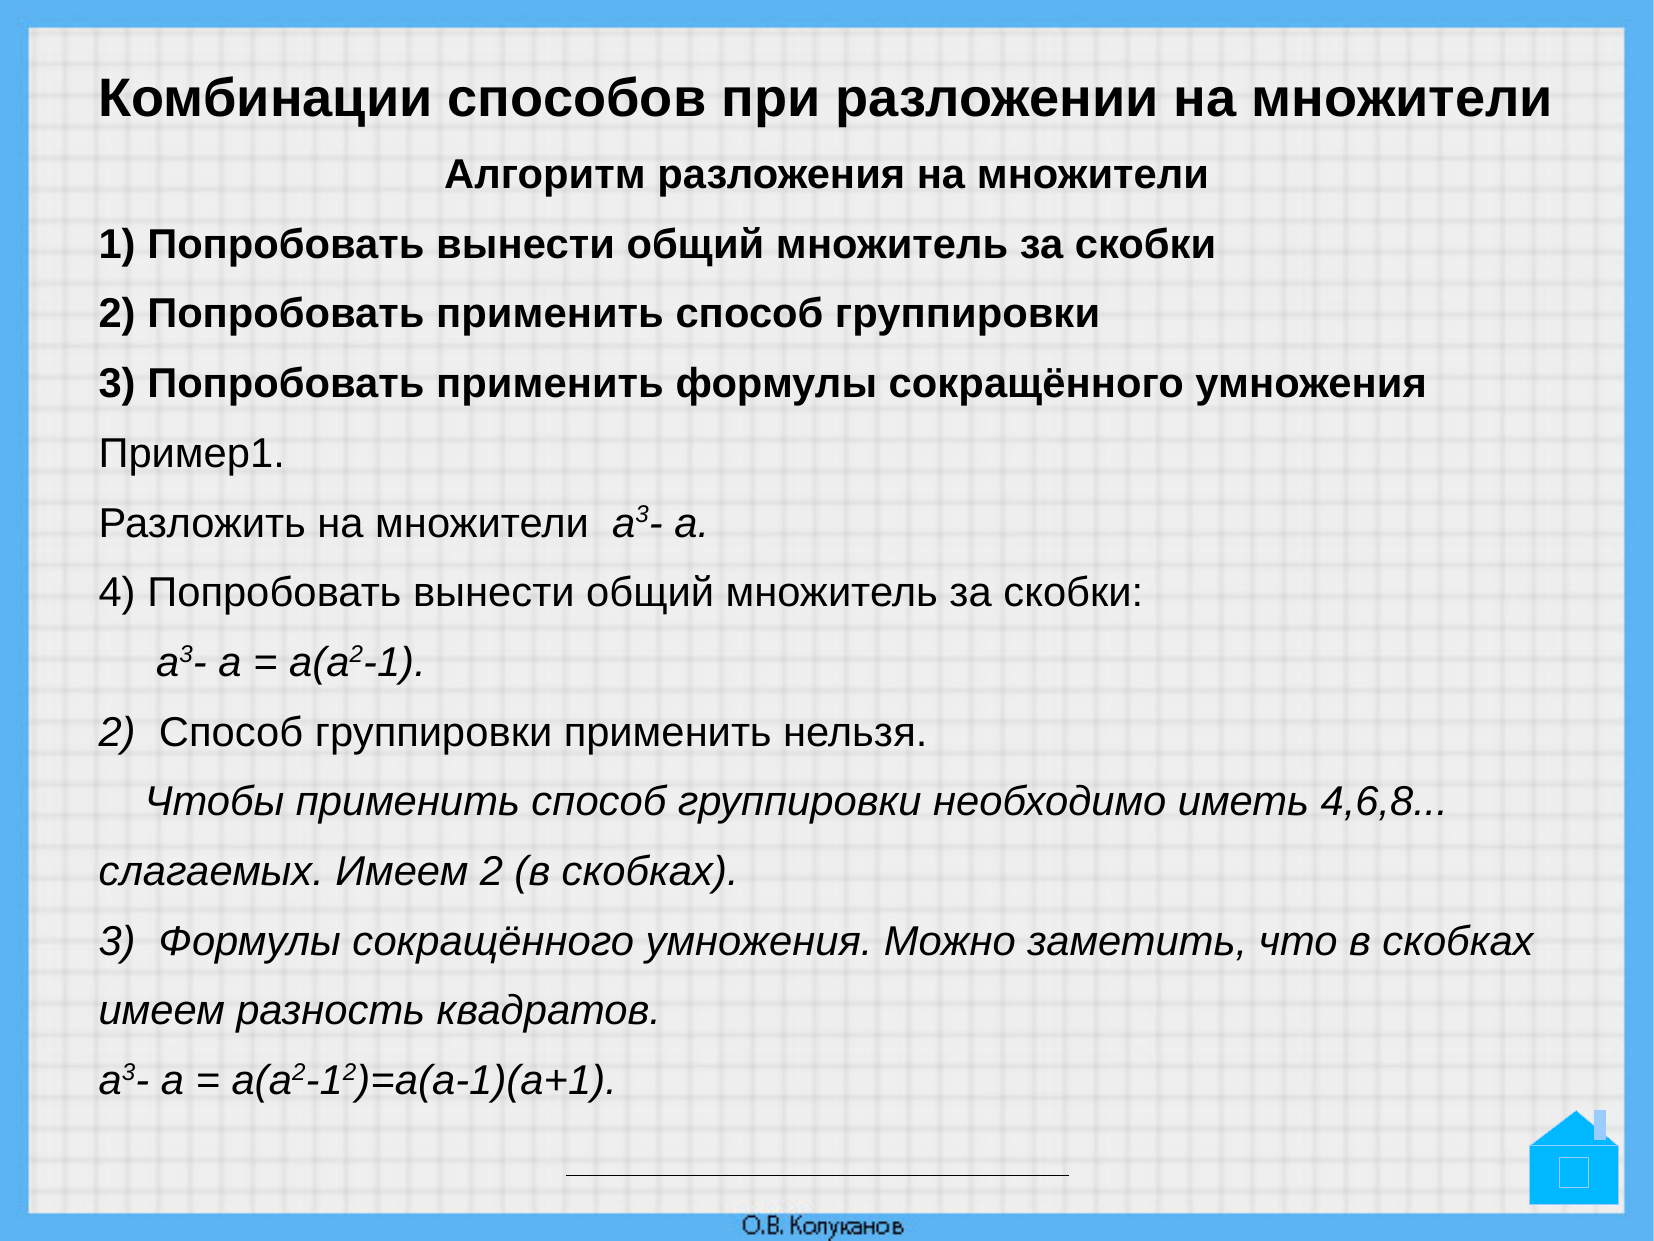

Комбинации способов при разложении на множители
Алгоритм разложения на множители
 Попробовать вынести общий множитель за скобки
 Попробовать применить способ группировки
 Попробовать применить формулы сокращённого умножения
Пример1.
Разложить на множители а3- а.
 Попробовать вынести общий множитель за скобки:
 а3- а = а(а2-1).
 Способ группировки применить нельзя.
 Чтобы применить способ группировки необходимо иметь 4,6,8... слагаемых. Имеем 2 (в скобках).
 Формулы сокращённого умножения. Можно заметить, что в скобках имеем разность квадратов.
а3- а = а(а2-12)=а(а-1)(а+1).